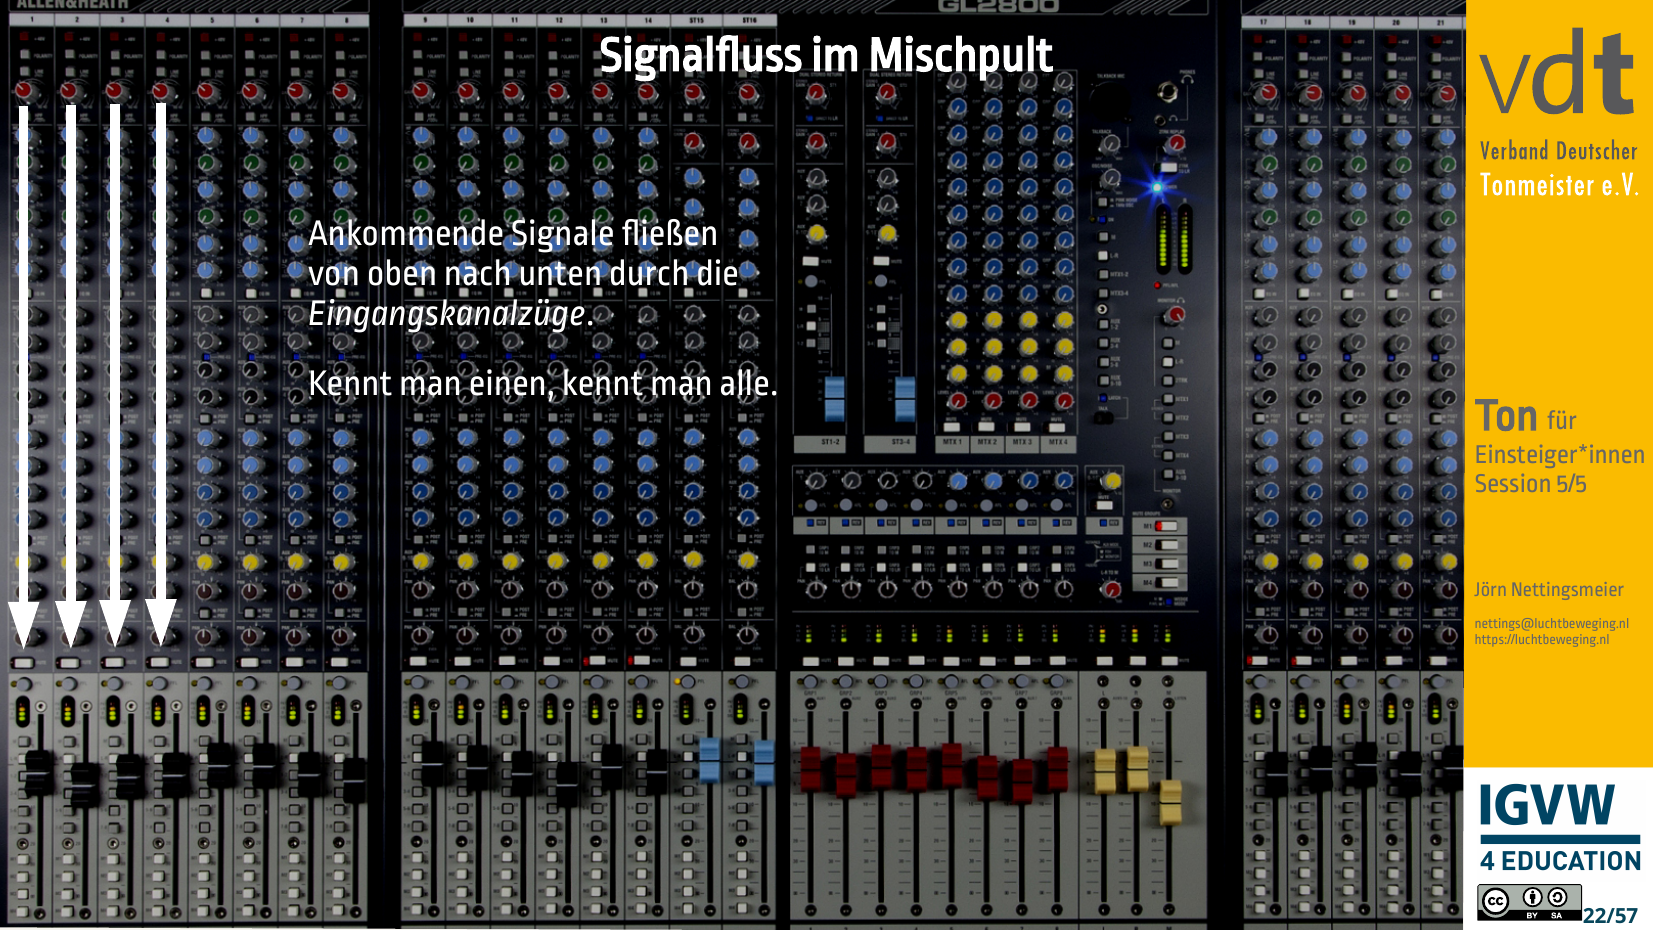

Signalfluss im Mischpult
# Ankommende Signale fließen von oben nach unten durch die Eingangskanalzüge.
Kennt man einen, kennt man alle.